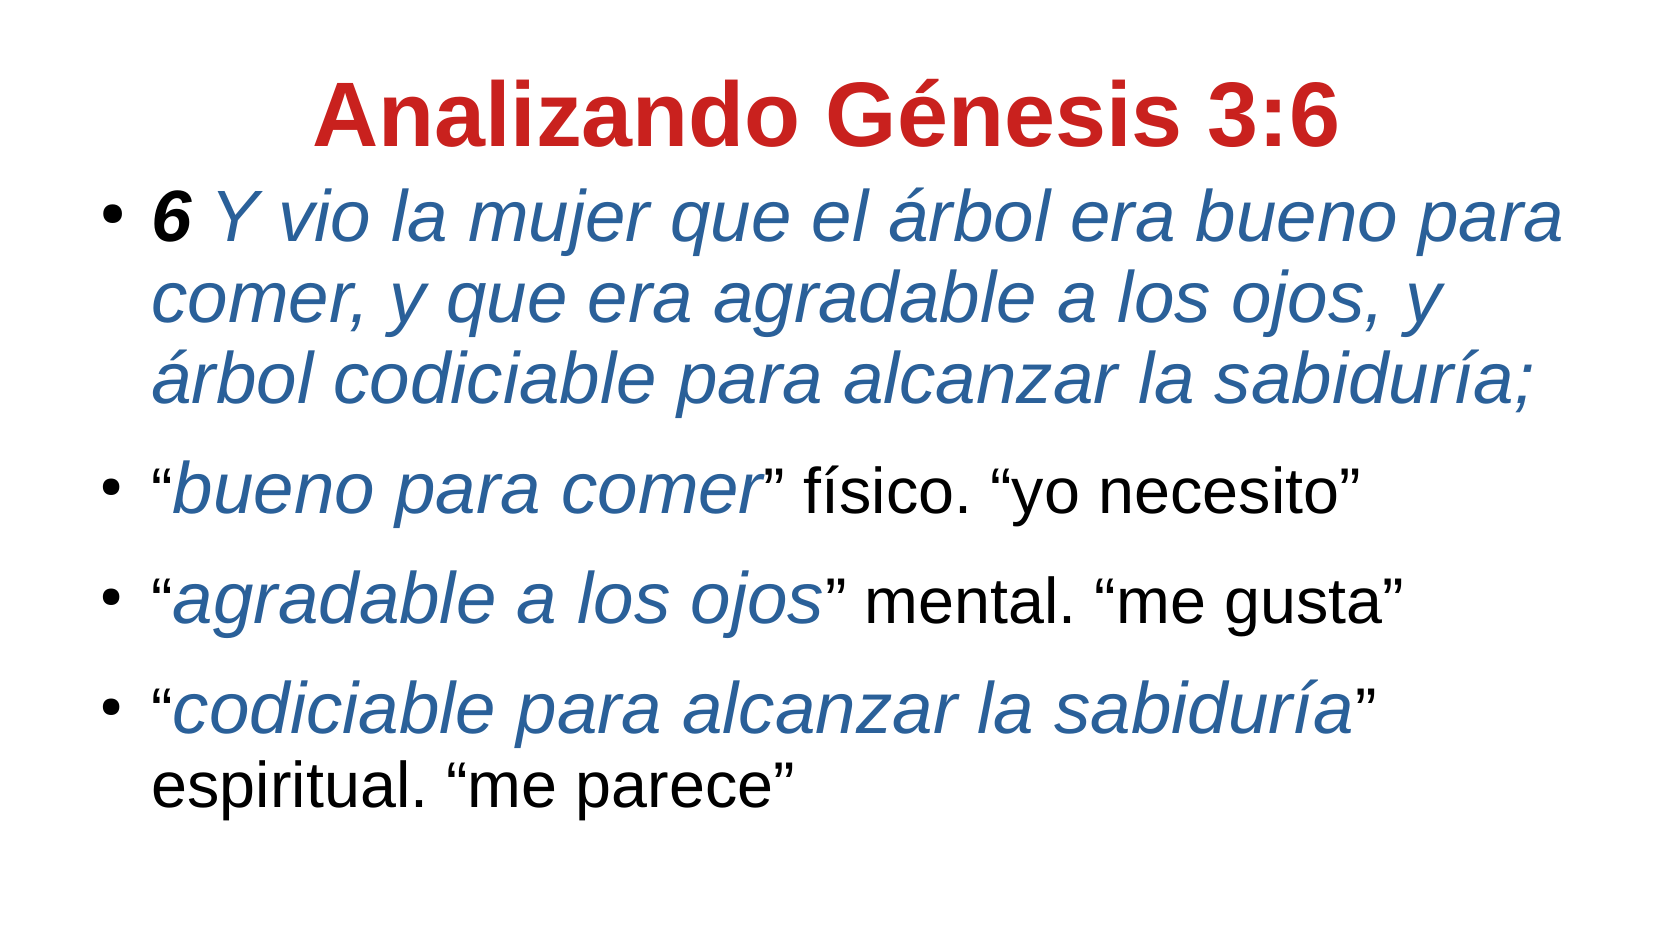

# Analizando Génesis 3:6
6 Y vio la mujer que el árbol era bueno para comer, y que era agradable a los ojos, y árbol codiciable para alcanzar la sabiduría;
“bueno para comer” físico. “yo necesito”
“agradable a los ojos” mental. “me gusta”
“codiciable para alcanzar la sabiduría”
espiritual. “me parece”